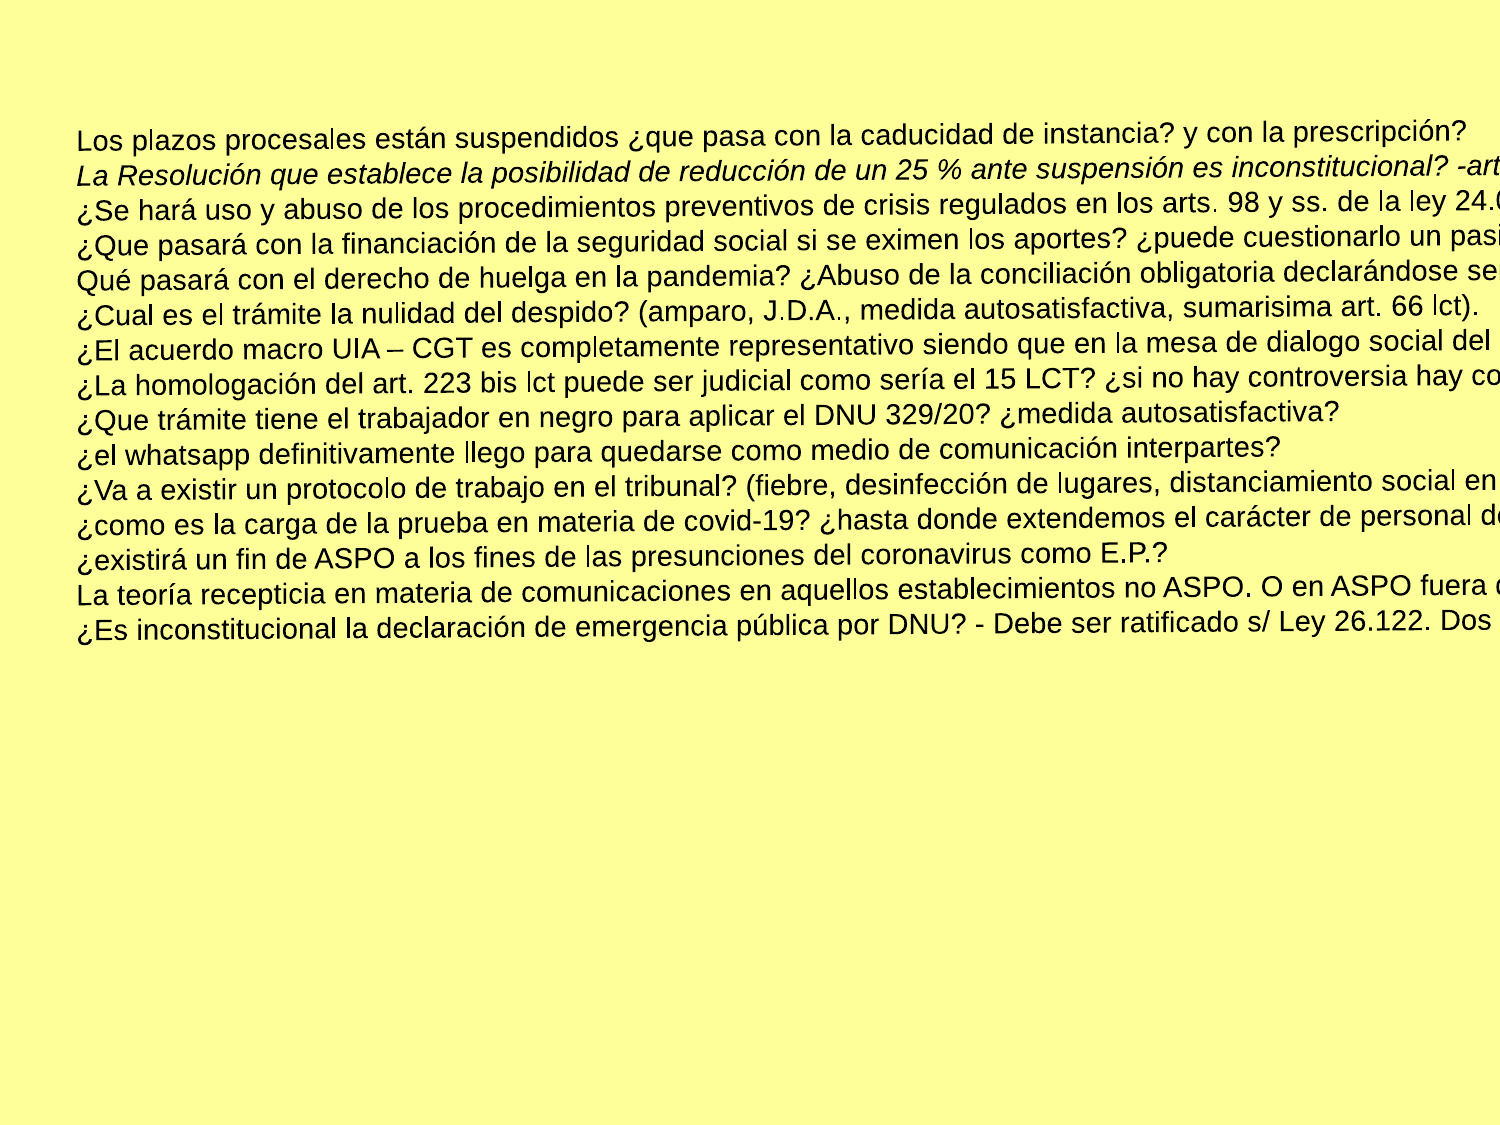

Los plazos procesales están suspendidos ¿que pasa con la caducidad de instancia? y con la prescripción?
La Resolución que establece la posibilidad de reducción de un 25 % ante suspensión es inconstitucional? -art. 223 bis lct- ¿qué pasa con las asociaciones sindicales sin personería gremial? ¿hay nulidad? (Rossi – ATE 2).
¿Se hará uso y abuso de los procedimientos preventivos de crisis regulados en los arts. 98 y ss. de la ley 24.013? ¿habrá revisión judicial? – Conflicto de competencia.
¿Que pasará con la financiación de la seguridad social si se eximen los aportes? ¿puede cuestionarlo un pasivo?
Qué pasará con el derecho de huelga en la pandemia? ¿Abuso de la conciliación obligatoria declarándose servicio esencial?
¿Cual es el trámite la nulidad del despido? (amparo, J.D.A., medida autosatisfactiva, sumarisima art. 66 lct).
¿El acuerdo macro UIA – CGT es completamente representativo siendo que en la mesa de dialogo social del SMVM intervienen otros actores? (CAME–Iglesia–Mesa enlace).
¿La homologación del art. 223 bis lct puede ser judicial como sería el 15 LCT? ¿si no hay controversia hay competencia?
¿Que trámite tiene el trabajador en negro para aplicar el DNU 329/20? ¿medida autosatisfactiva?
¿el whatsapp definitivamente llego para quedarse como medio de comunicación interpartes?
¿Va a existir un protocolo de trabajo en el tribunal? (fiebre, desinfección de lugares, distanciamiento social en audiencias).
¿como es la carga de la prueba en materia de covid-19? ¿hasta donde extendemos el carácter de personal de la salud para la presunción del dec. 367/20?
¿existirá un fin de ASPO a los fines de las presunciones del coronavirus como E.P.?
La teoría recepticia en materia de comunicaciones en aquellos establecimientos no ASPO. O en ASPO fuera de la actividad?
¿Es inconstitucional la declaración de emergencia pública por DNU? - Debe ser ratificado s/ Ley 26.122. Dos antecedentes DNU 34/19 y 669/19.